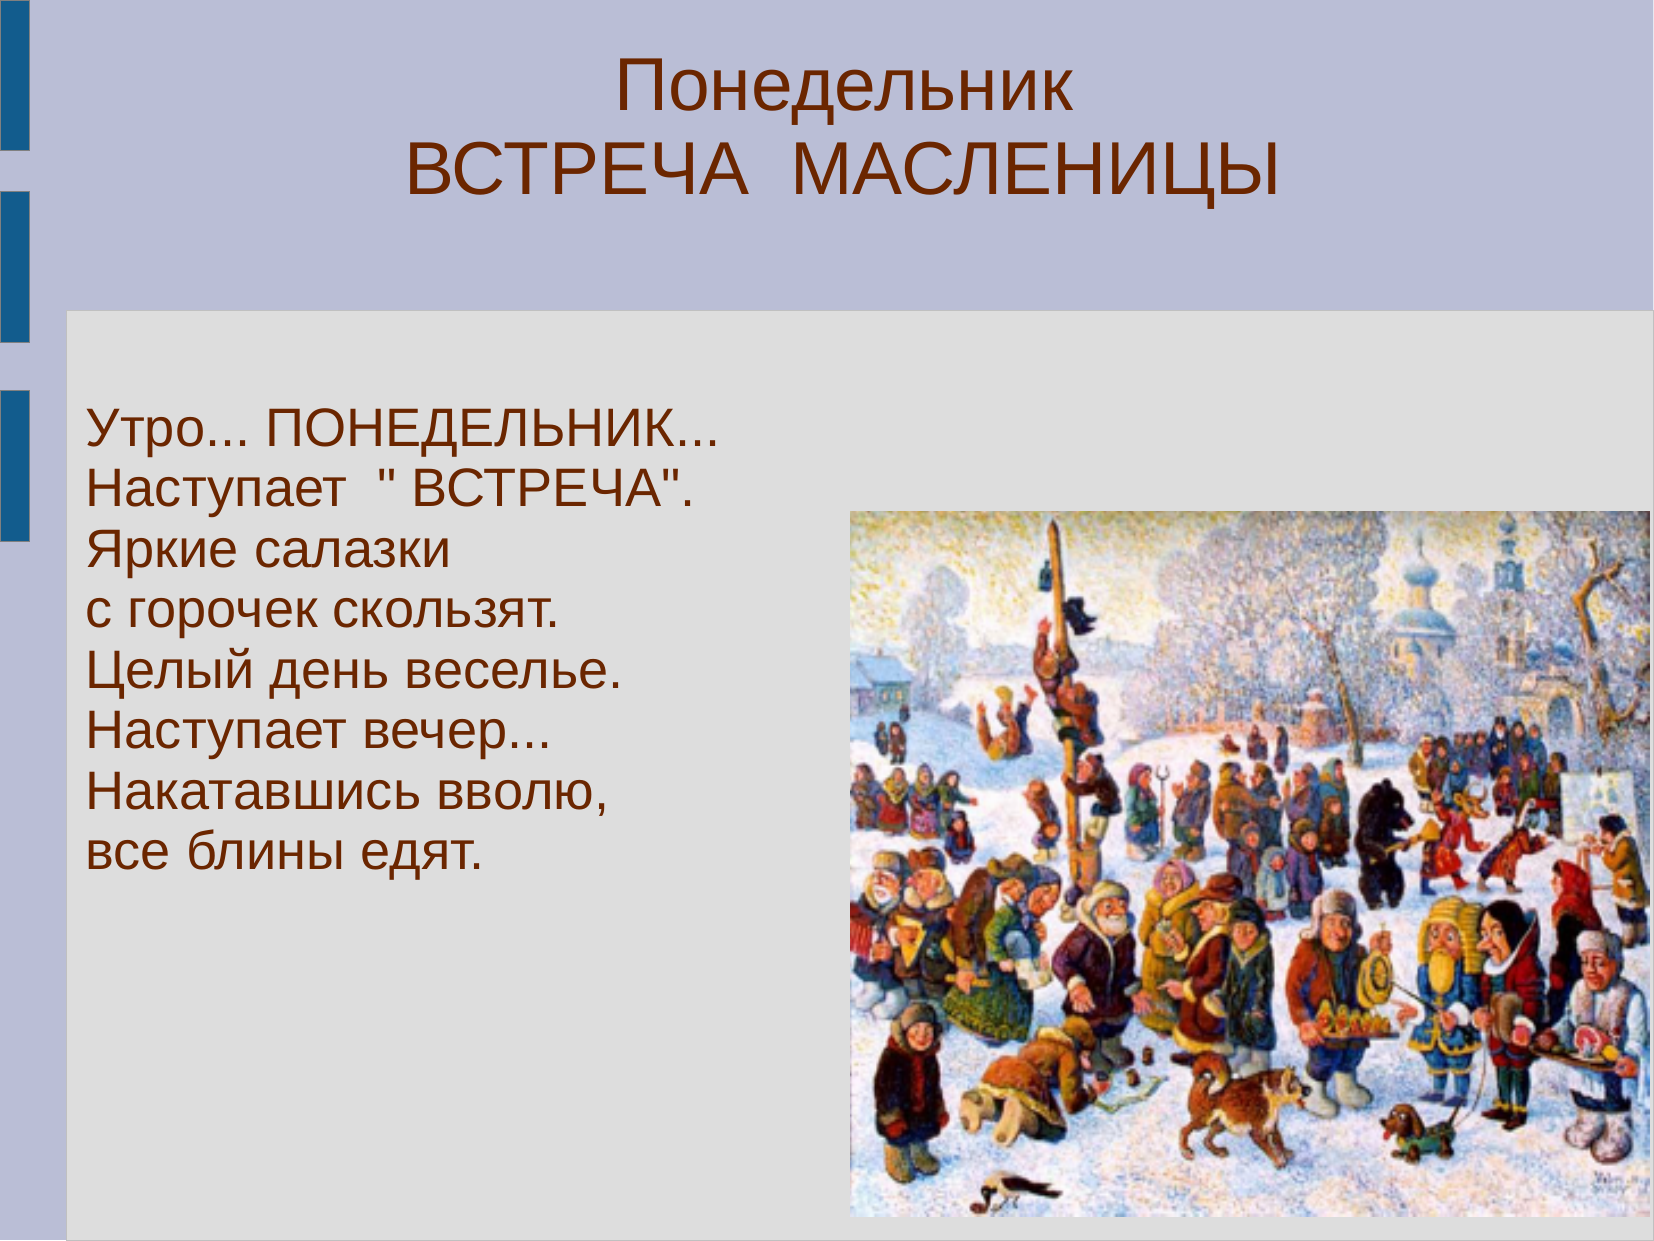

Понедельник
ВСТРЕЧА МАСЛЕНИЦЫ
Утро... ПОНЕДЕЛЬНИК... Наступает " ВСТРЕЧА".
Яркие салазки
с горочек скользят.
Целый день веселье. Наступает вечер...
Накатавшись вволю,
все блины едят.